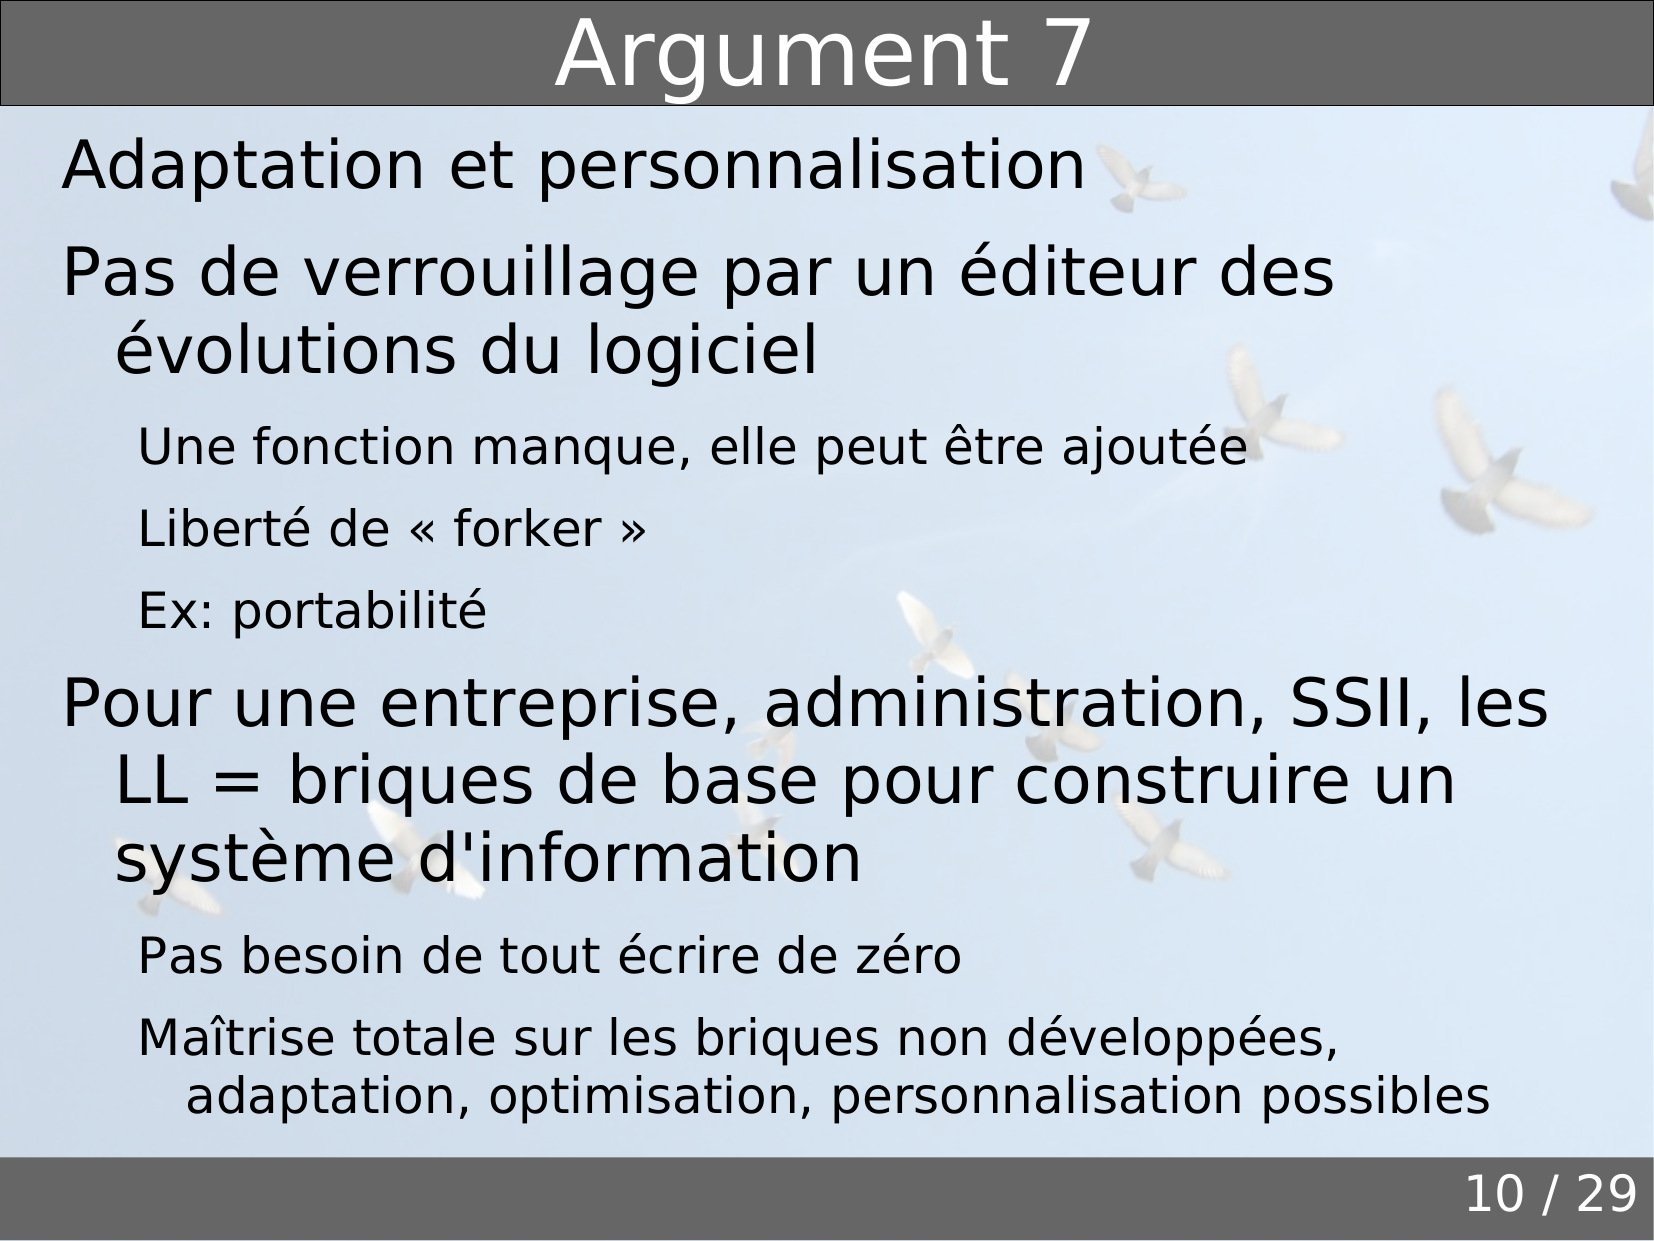

# Argument 7
Adaptation et personnalisation
Pas de verrouillage par un éditeur des évolutions du logiciel
Une fonction manque, elle peut être ajoutée
Liberté de « forker »
Ex: portabilité
Pour une entreprise, administration, SSII, les LL = briques de base pour construire un système d'information
Pas besoin de tout écrire de zéro
Maîtrise totale sur les briques non développées, adaptation, optimisation, personnalisation possibles